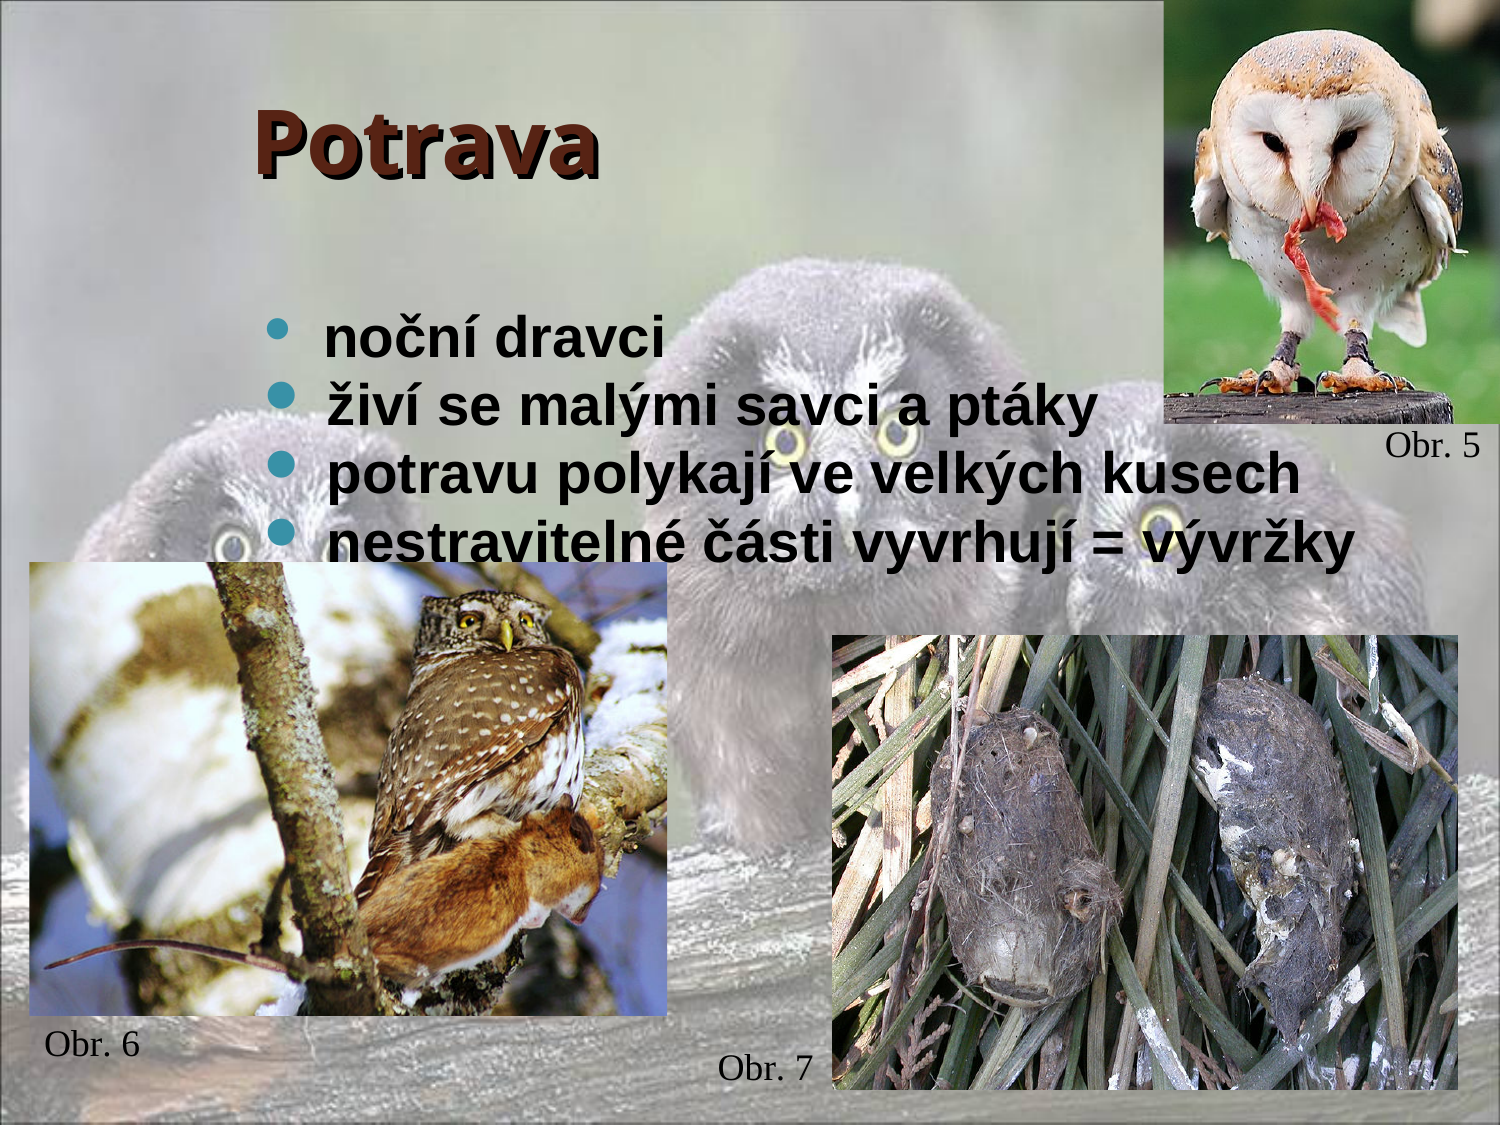

# Potrava
 noční dravci
 živí se malými savci a ptáky
 potravu polykají ve velkých kusech
 nestravitelné části vyvrhují = vývržky
Obr. 5
Obr. 6
Obr. 7